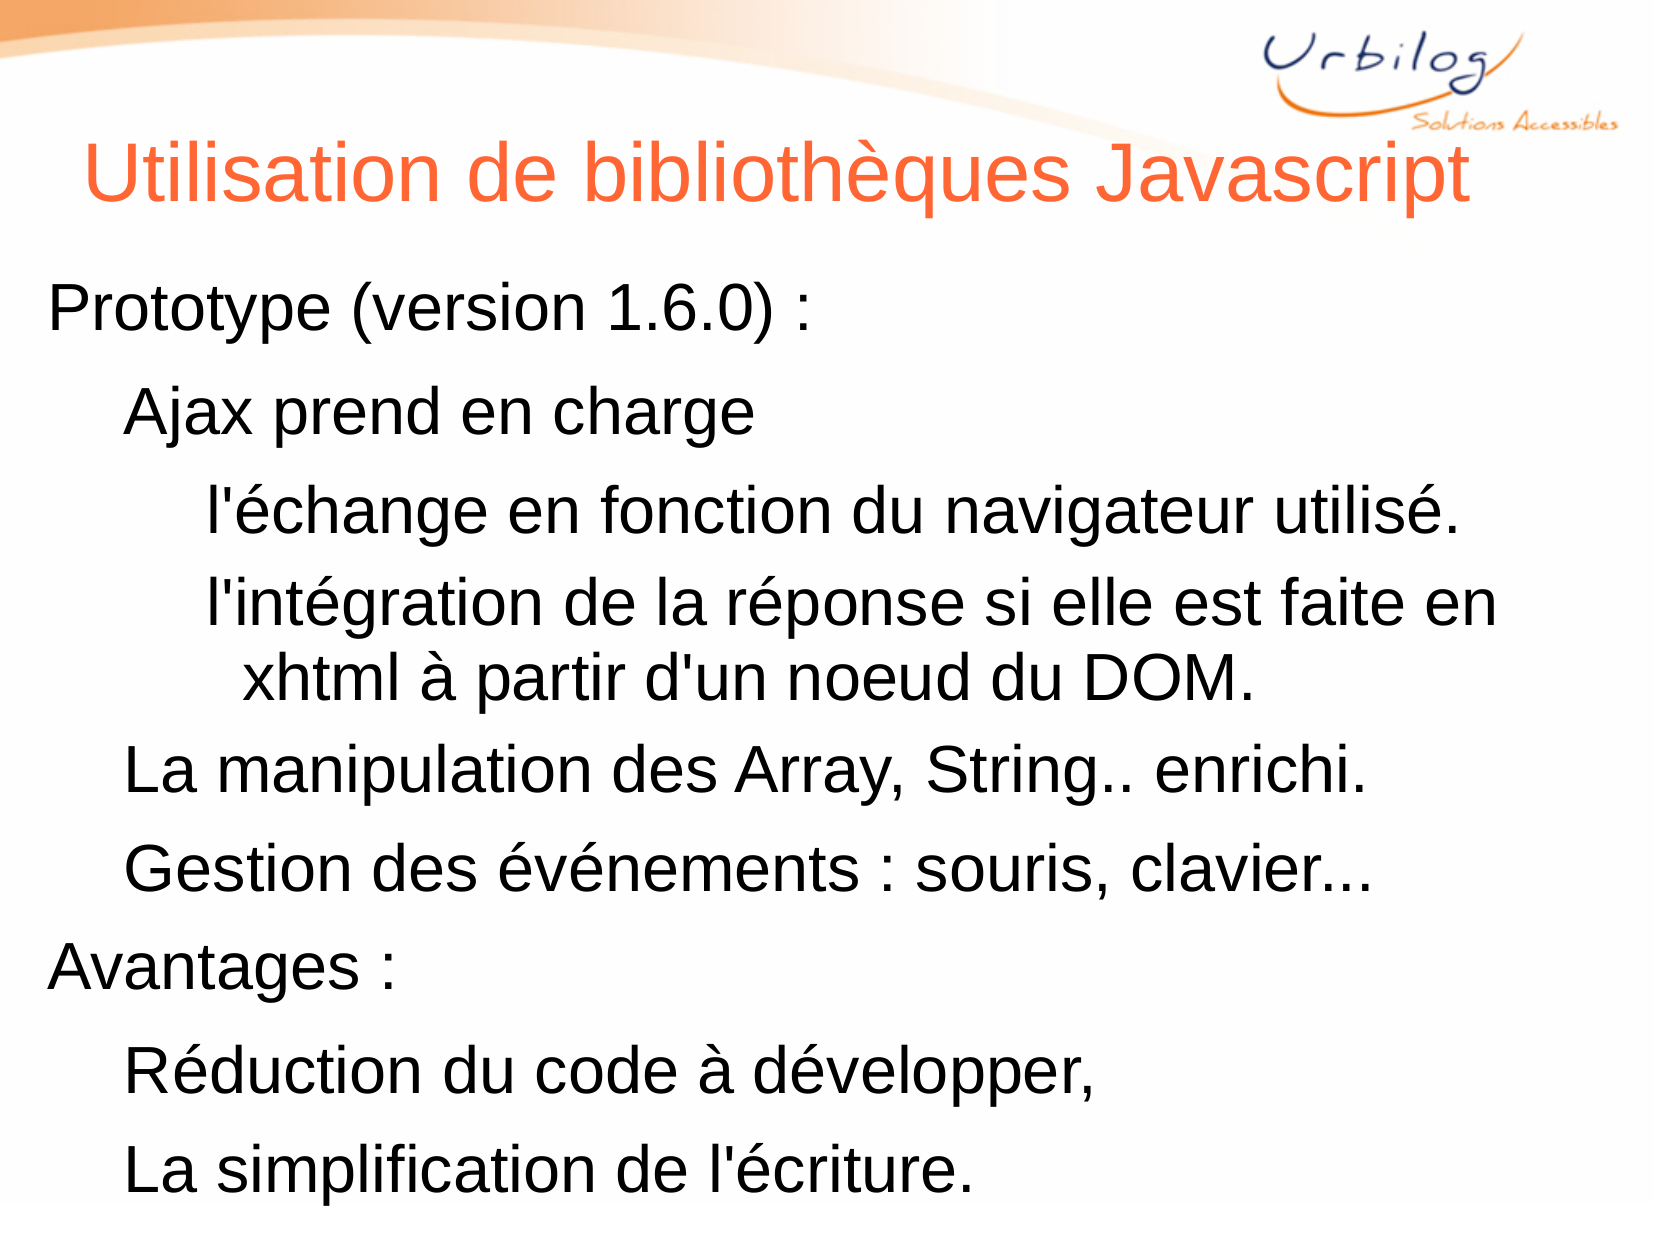

# Utilisation de bibliothèques Javascript
Prototype (version 1.6.0) :
Ajax prend en charge
l'échange en fonction du navigateur utilisé.
l'intégration de la réponse si elle est faite en xhtml à partir d'un noeud du DOM.
La manipulation des Array, String.. enrichi.
Gestion des événements : souris, clavier...
Avantages :
Réduction du code à développer,
La simplification de l'écriture.